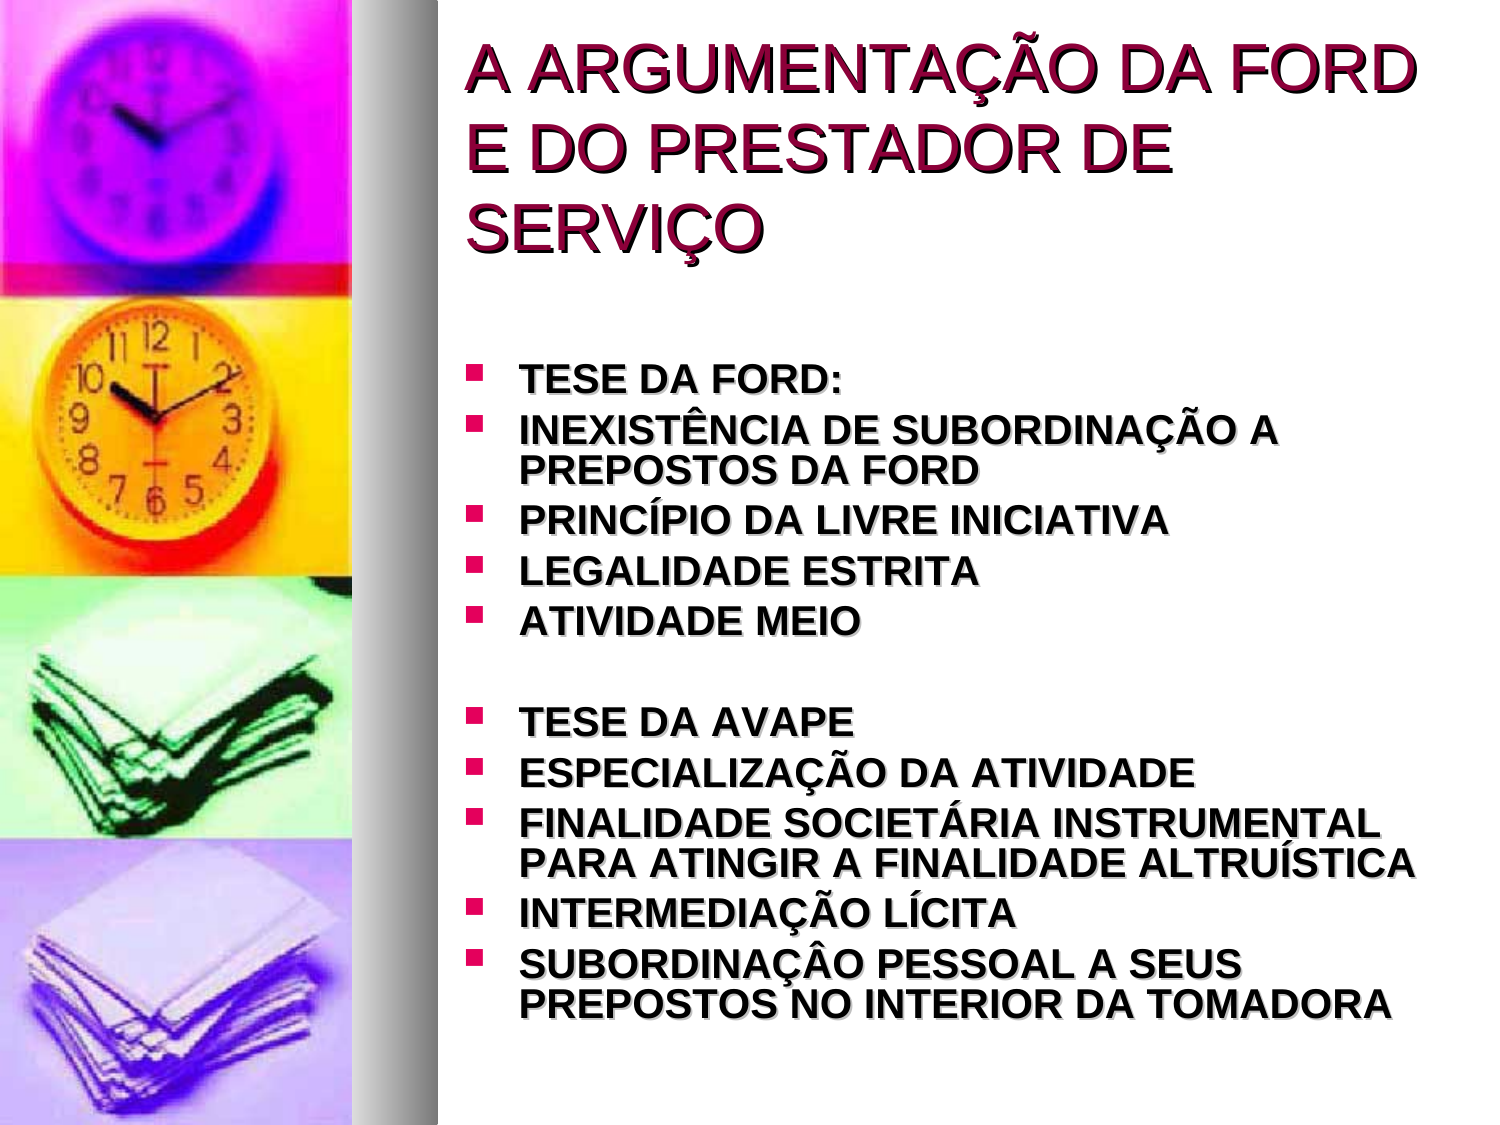

# A ARGUMENTAÇÃO DA FORD E DO PRESTADOR DE SERVIÇO
TESE DA FORD:
INEXISTÊNCIA DE SUBORDINAÇÃO A PREPOSTOS DA FORD
PRINCÍPIO DA LIVRE INICIATIVA
LEGALIDADE ESTRITA
ATIVIDADE MEIO
TESE DA AVAPE
ESPECIALIZAÇÃO DA ATIVIDADE
FINALIDADE SOCIETÁRIA INSTRUMENTAL PARA ATINGIR A FINALIDADE ALTRUÍSTICA
INTERMEDIAÇÃO LÍCITA
SUBORDINAÇÂO PESSOAL A SEUS PREPOSTOS NO INTERIOR DA TOMADORA